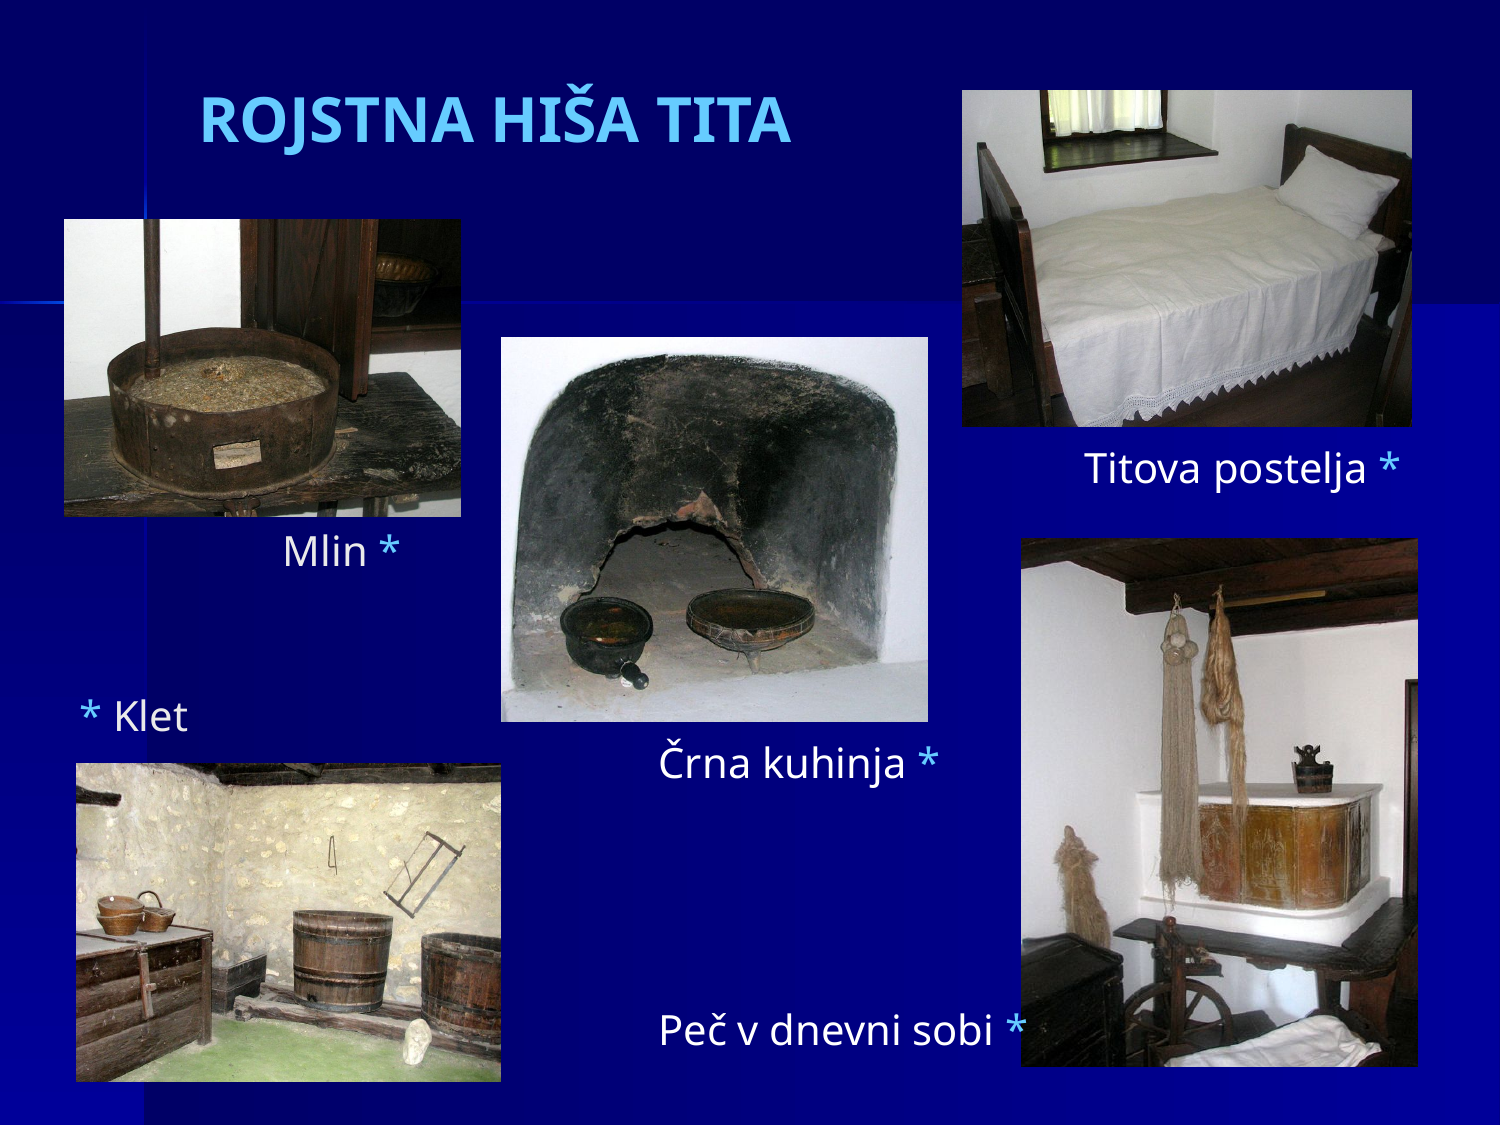

# ROJSTNA HIŠA TITA
Titova postelja *
 Mlin *
* Klet
Črna kuhinja *
Peč v dnevni sobi *